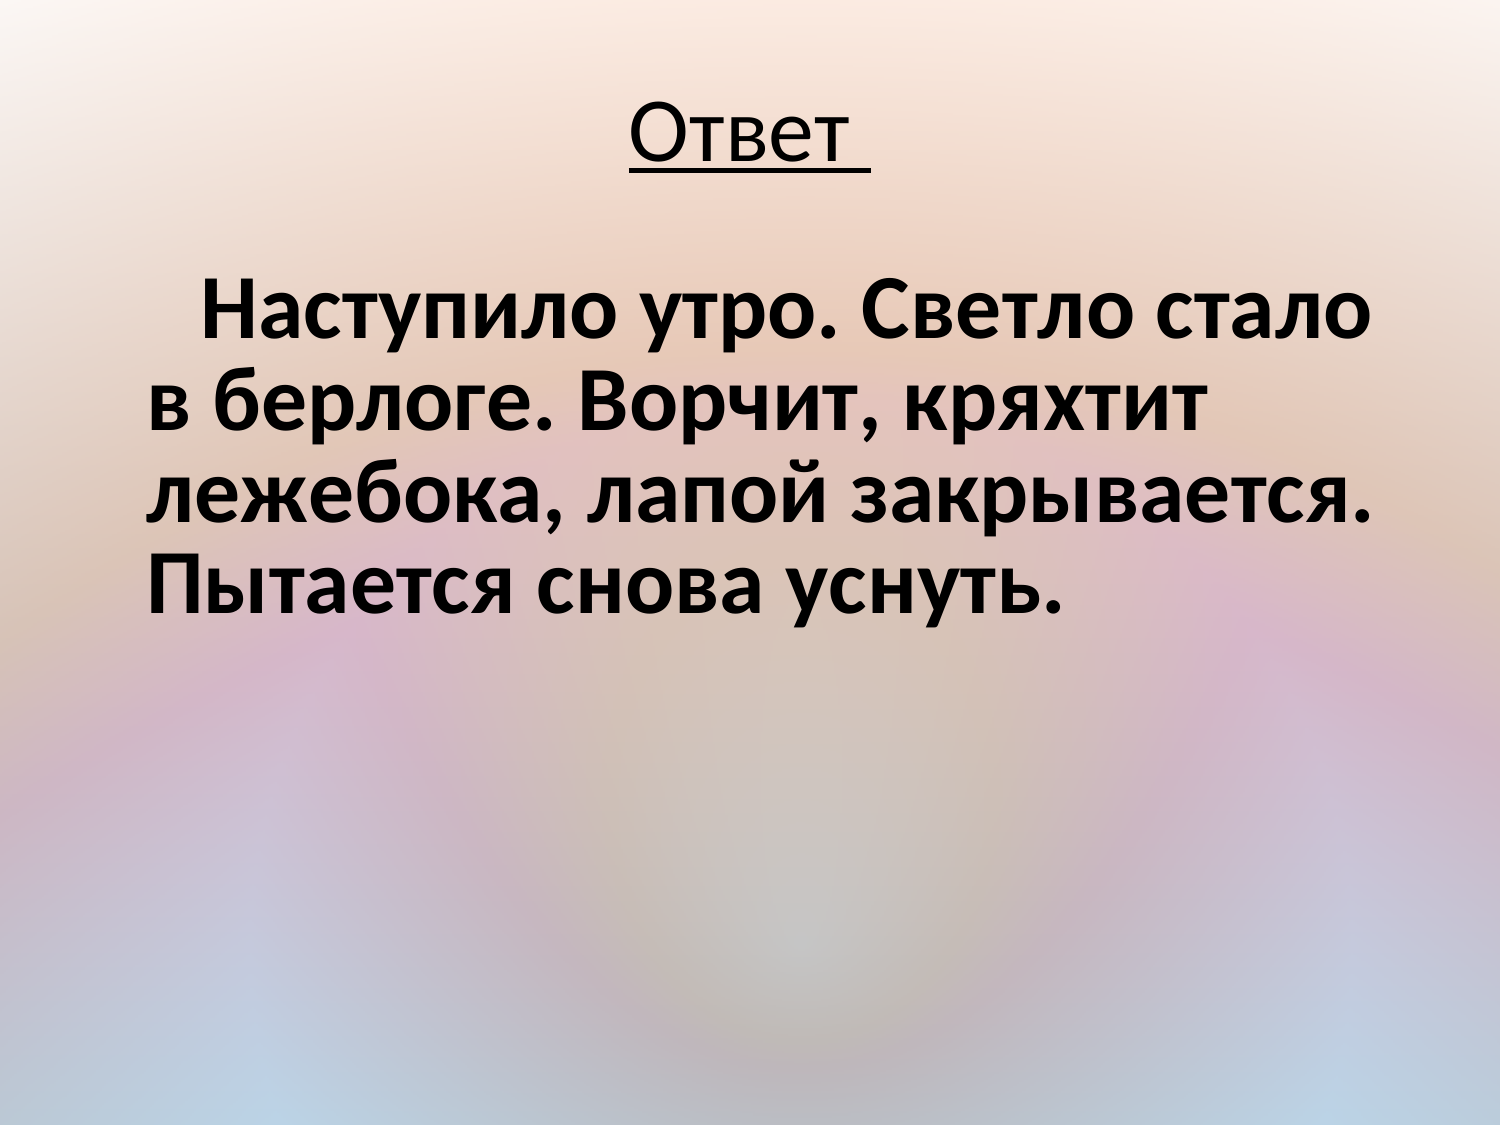

# Ответ
 Наступило утро. Светло стало в берлоге. Ворчит, кряхтит лежебока, лапой закрывается. Пытается снова уснуть.